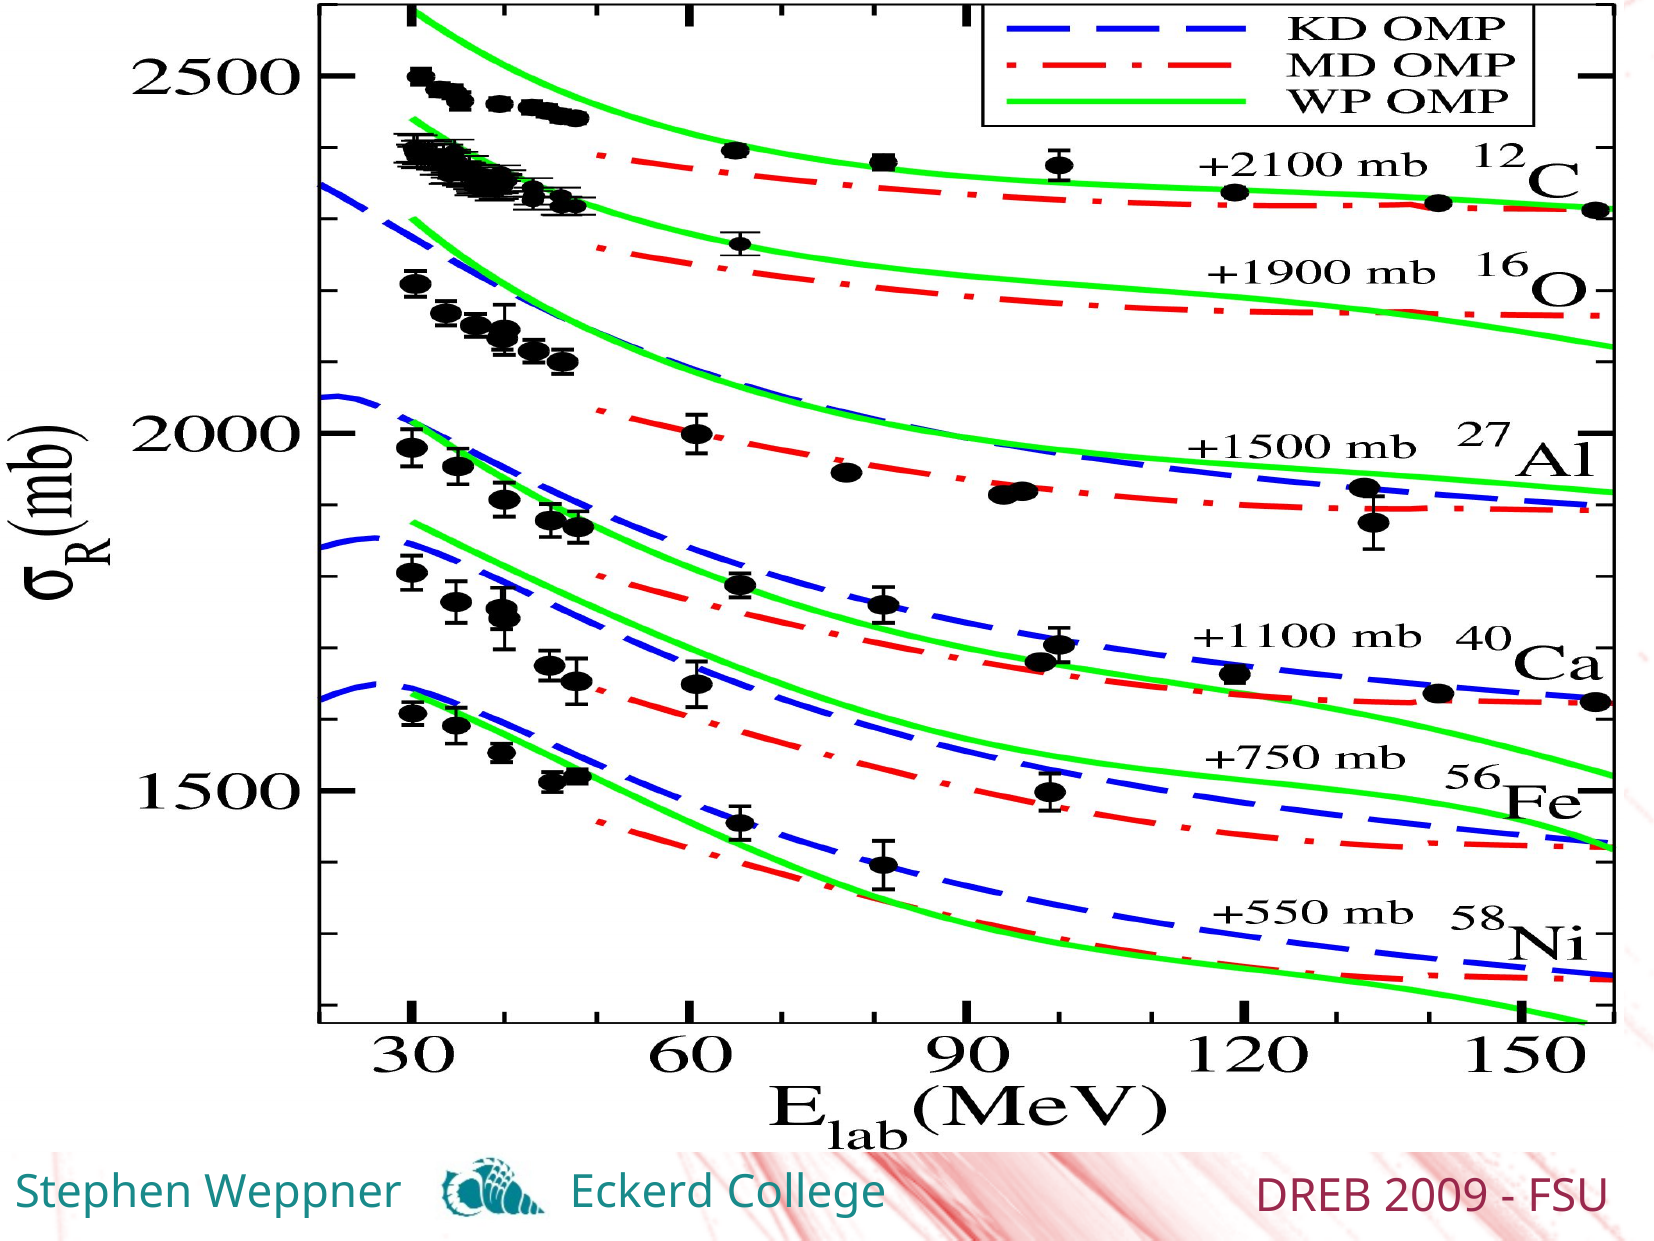

Stephen Weppner Eckerd College
DREB 2009 - FSU